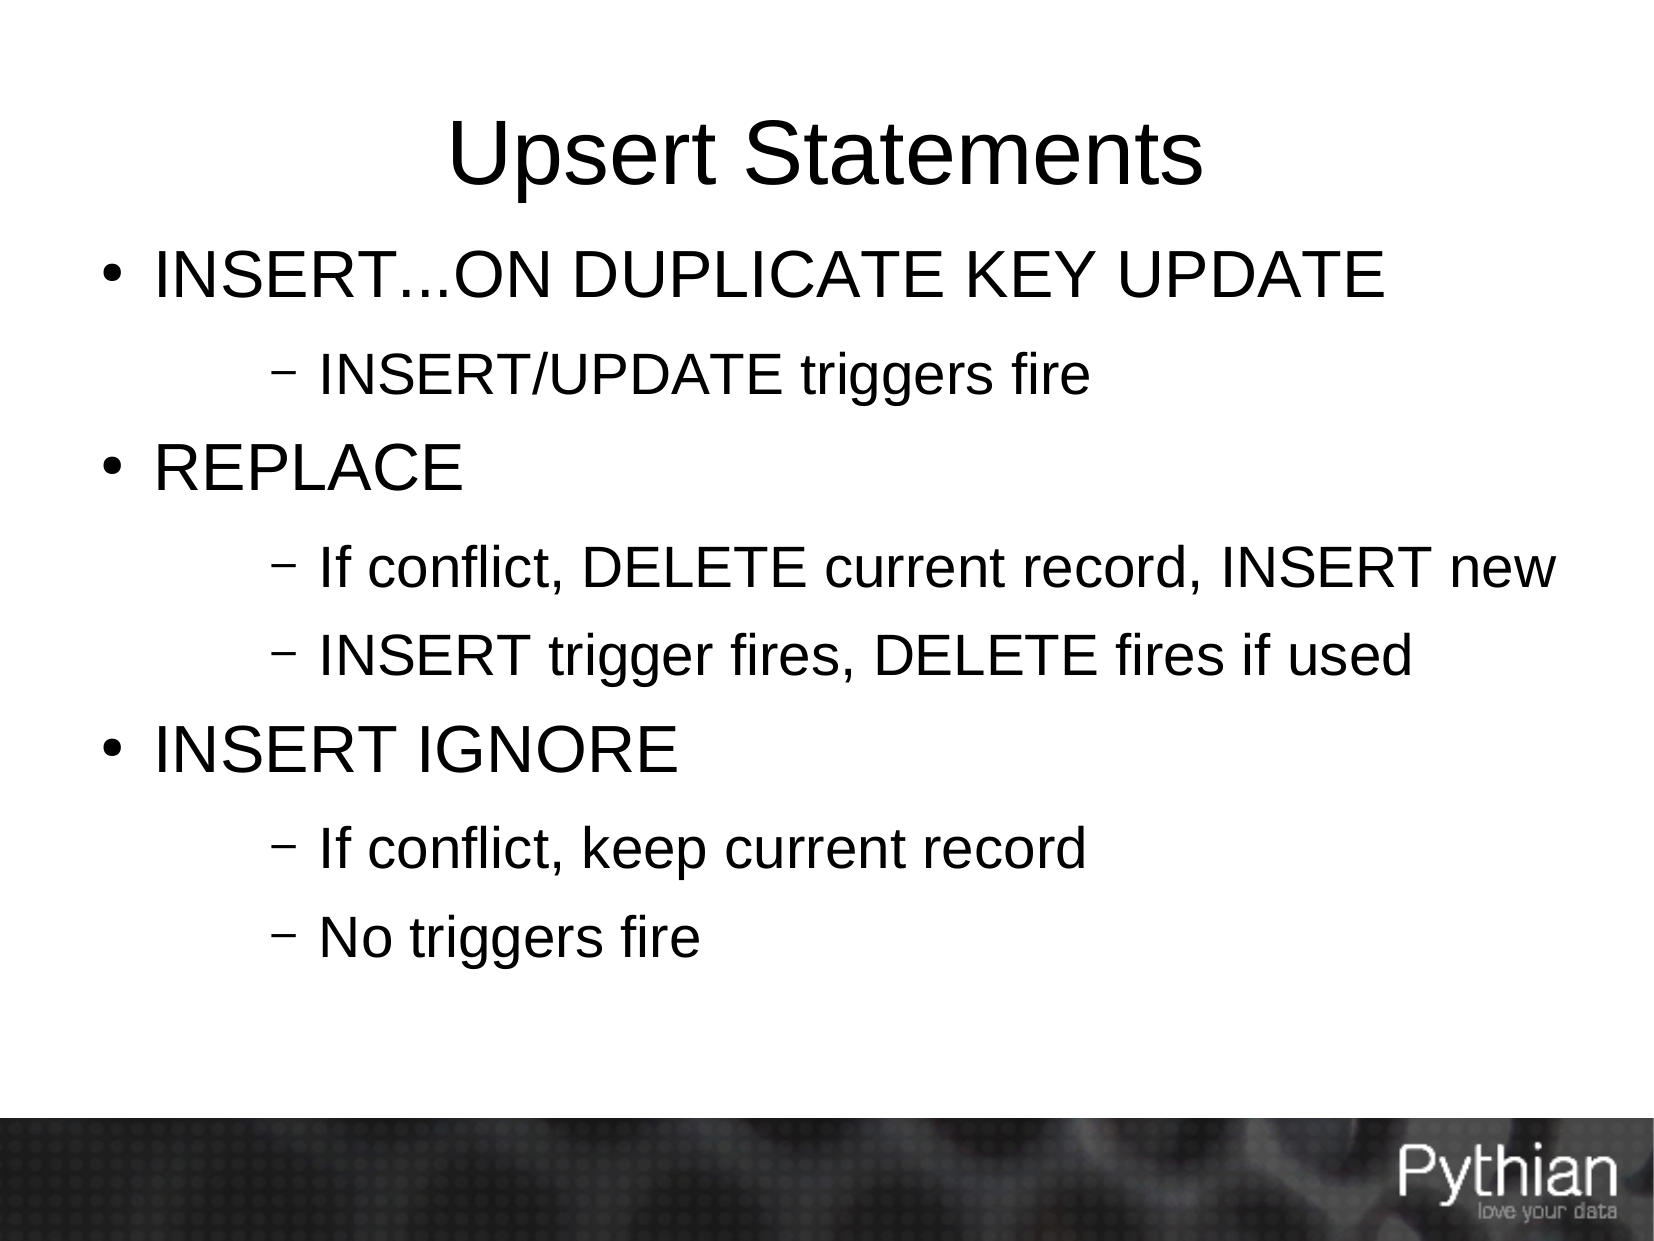

# Upsert Statements
INSERT...ON DUPLICATE KEY UPDATE
INSERT/UPDATE triggers fire
REPLACE
If conflict, DELETE current record, INSERT new
INSERT trigger fires, DELETE fires if used
INSERT IGNORE
If conflict, keep current record
No triggers fire